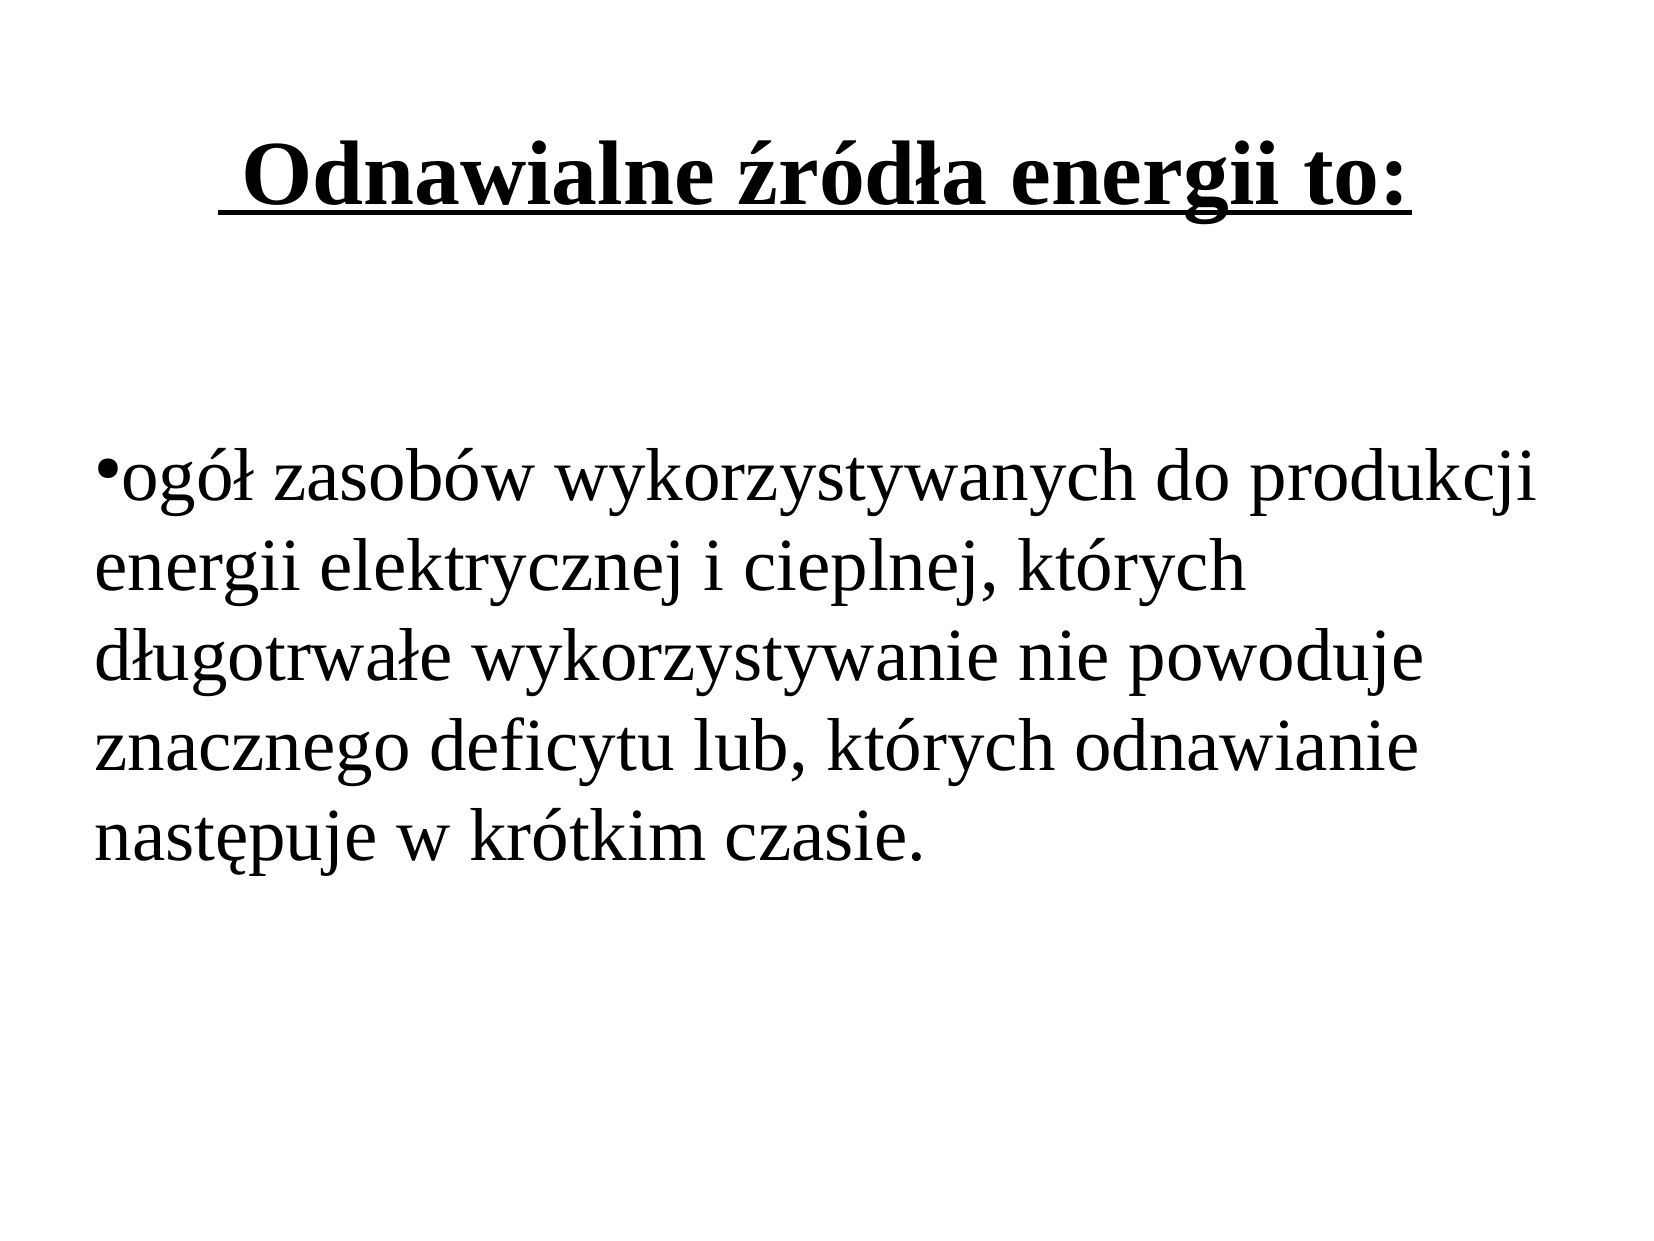

# Odnawialne źródła energii to:
ogół zasobów wykorzystywanych do produkcji energii elektrycznej i cieplnej, których długotrwałe wykorzystywanie nie powoduje znacznego deficytu lub, których odnawianie następuje w krótkim czasie.